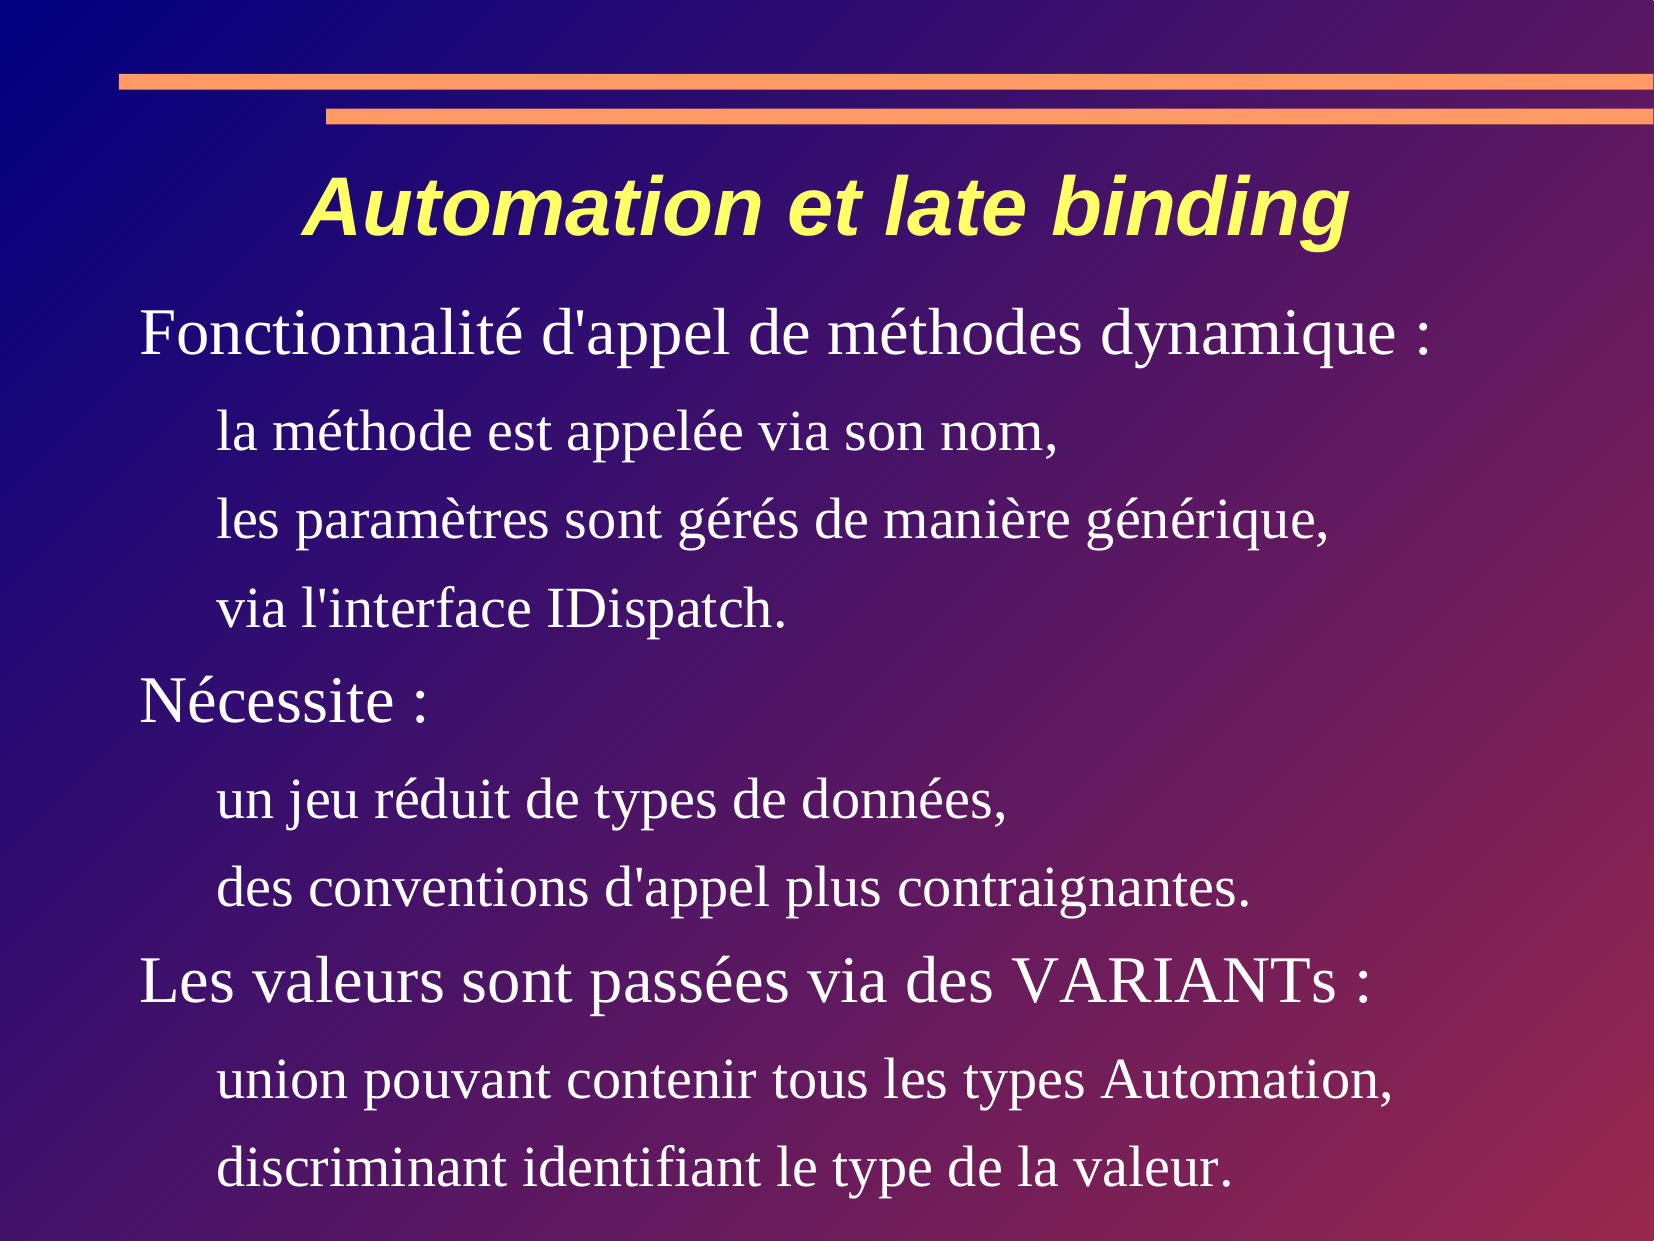

# Automation et late binding
Fonctionnalité d'appel de méthodes dynamique :
la méthode est appelée via son nom,
les paramètres sont gérés de manière générique,
via l'interface IDispatch.
Nécessite :
un jeu réduit de types de données,
des conventions d'appel plus contraignantes.
Les valeurs sont passées via des VARIANTs :
union pouvant contenir tous les types Automation,
discriminant identifiant le type de la valeur.